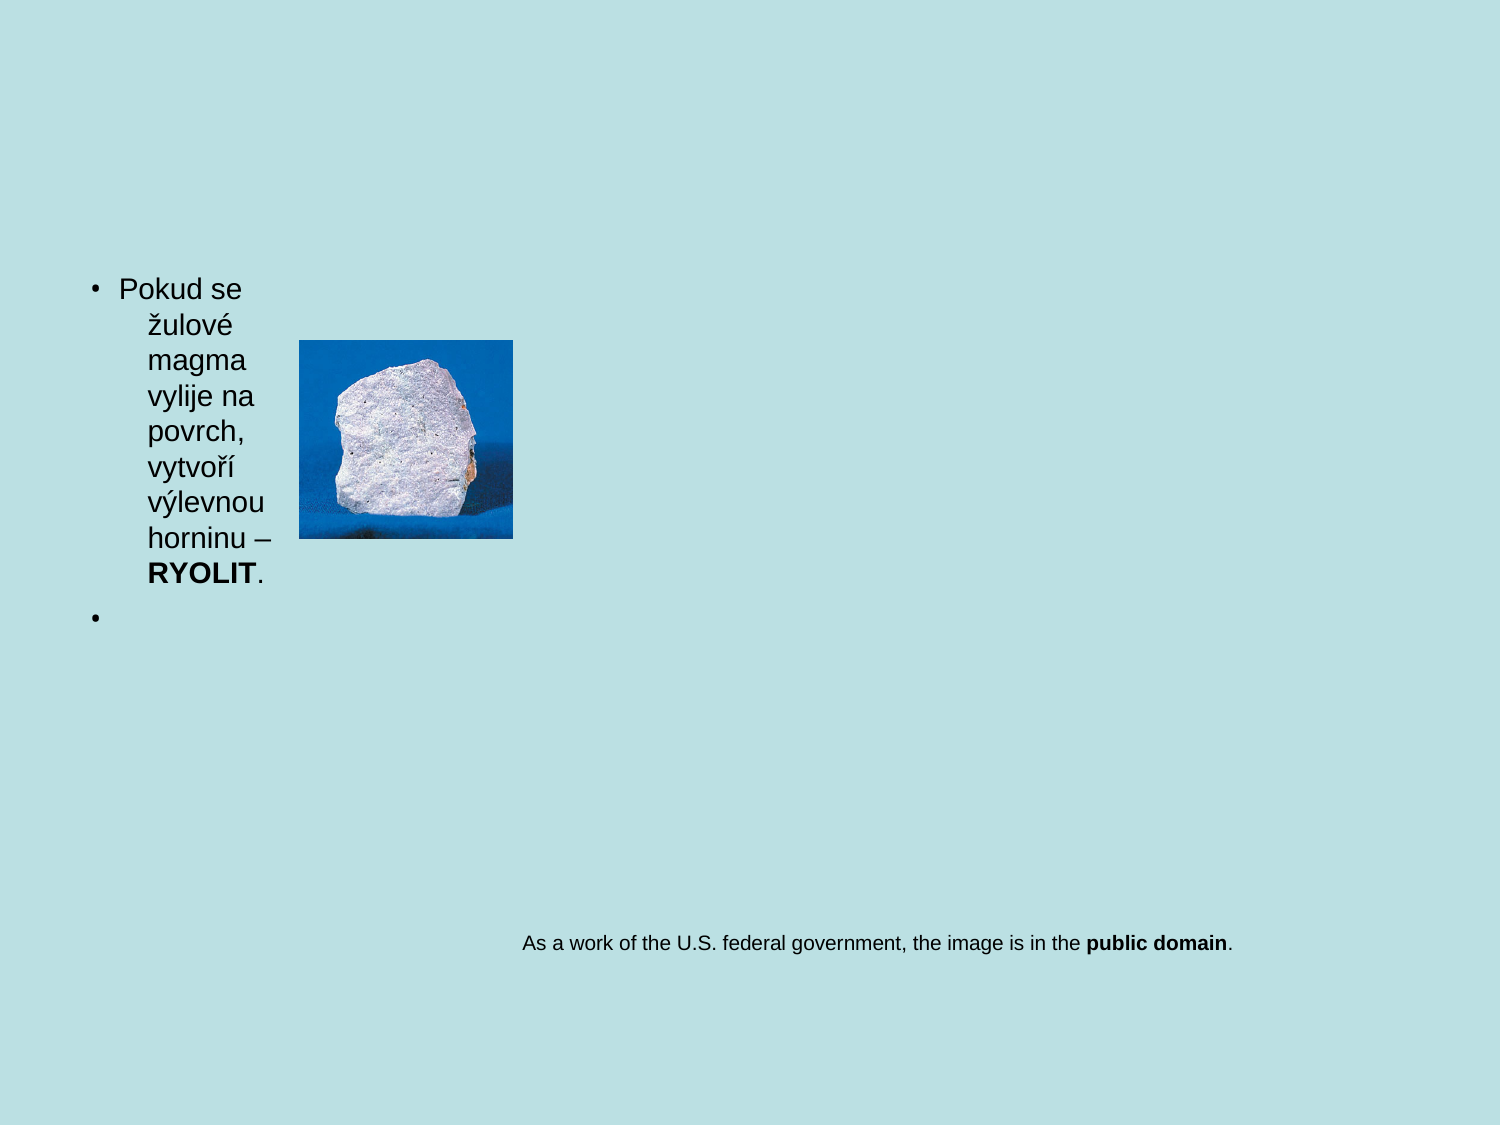

#
Pokud se žulové magma vylije na povrch, vytvoří výlevnou horninu – RYOLIT.
		 As a work of the U.S. federal government, the image is in the public domain.